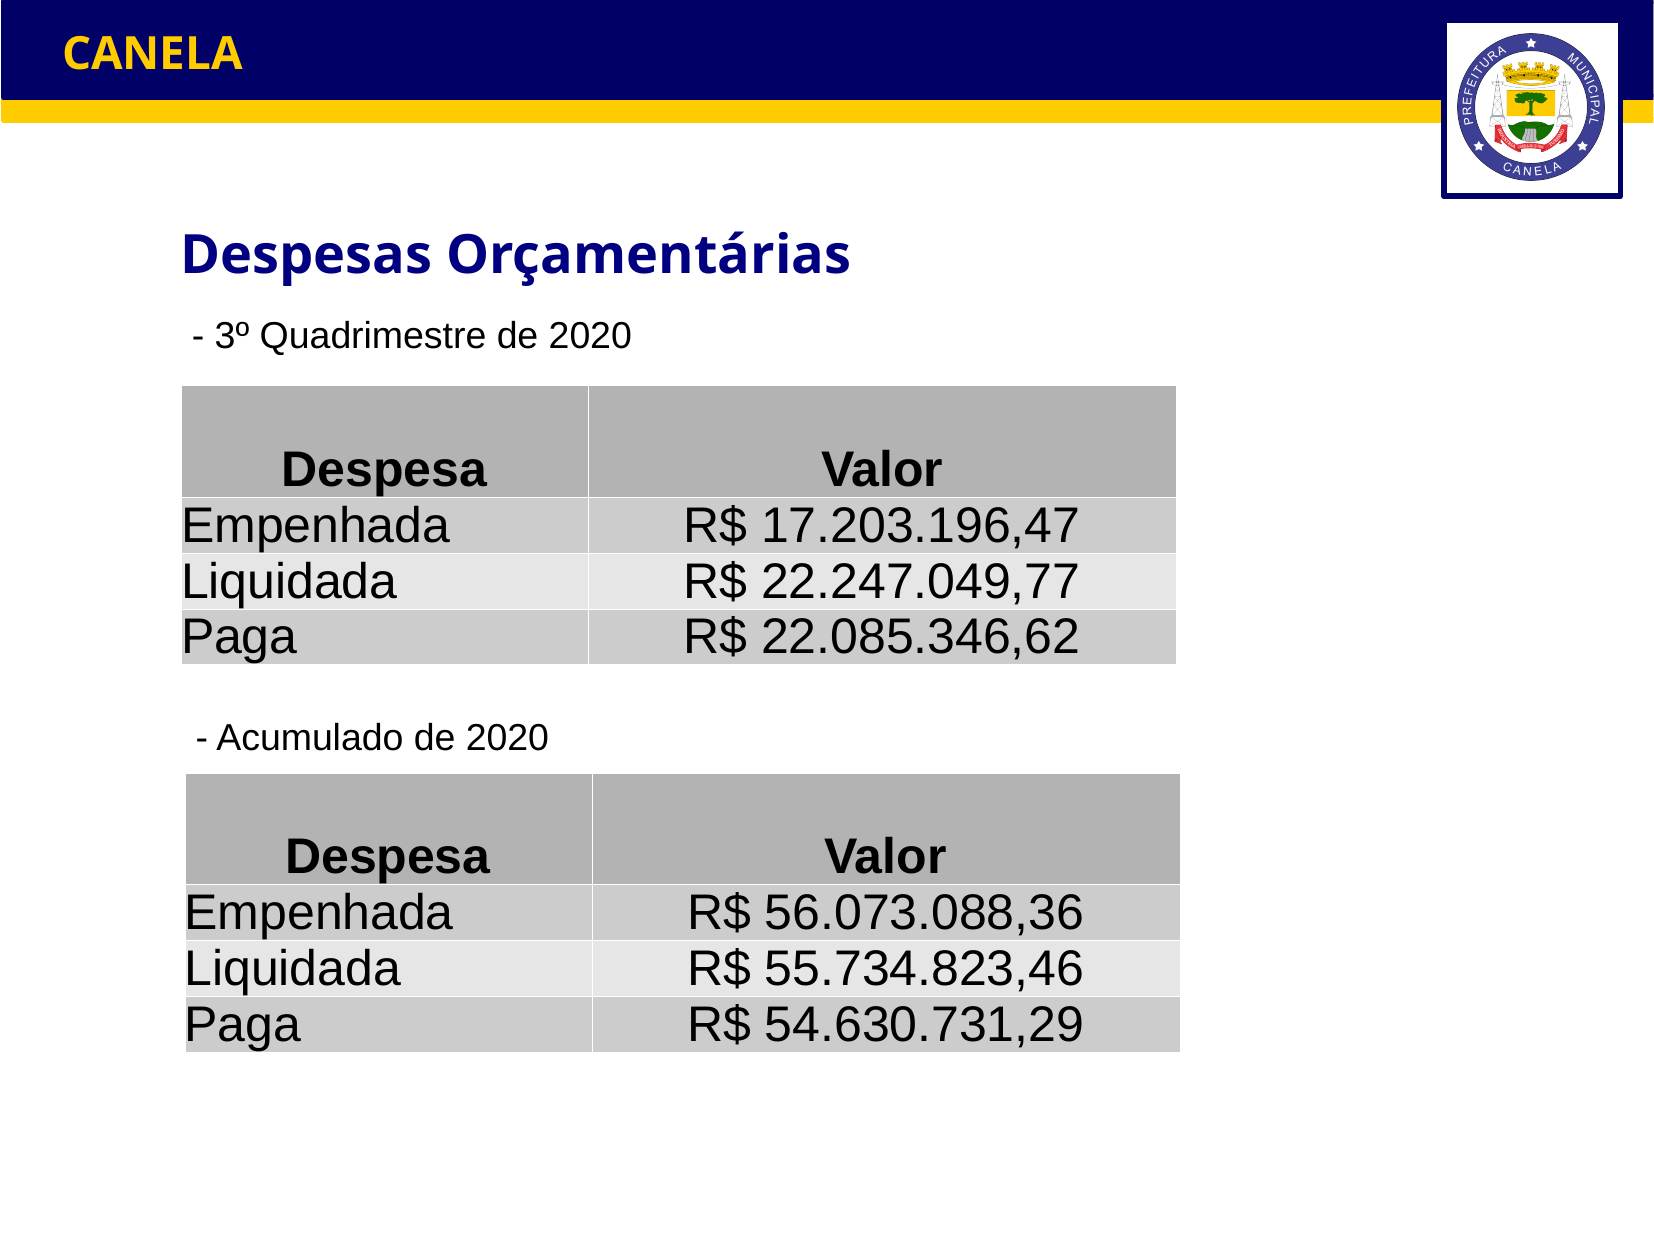

CANELA
CANELA
Despesas Orçamentárias
- 3º Quadrimestre de 2020
| Despesa | Valor |
| --- | --- |
| Empenhada | R$ 17.203.196,47 |
| Liquidada | R$ 22.247.049,77 |
| Paga | R$ 22.085.346,62 |
- Acumulado de 2020
| Despesa | Valor |
| --- | --- |
| Empenhada | R$ 56.073.088,36 |
| Liquidada | R$ 55.734.823,46 |
| Paga | R$ 54.630.731,29 |